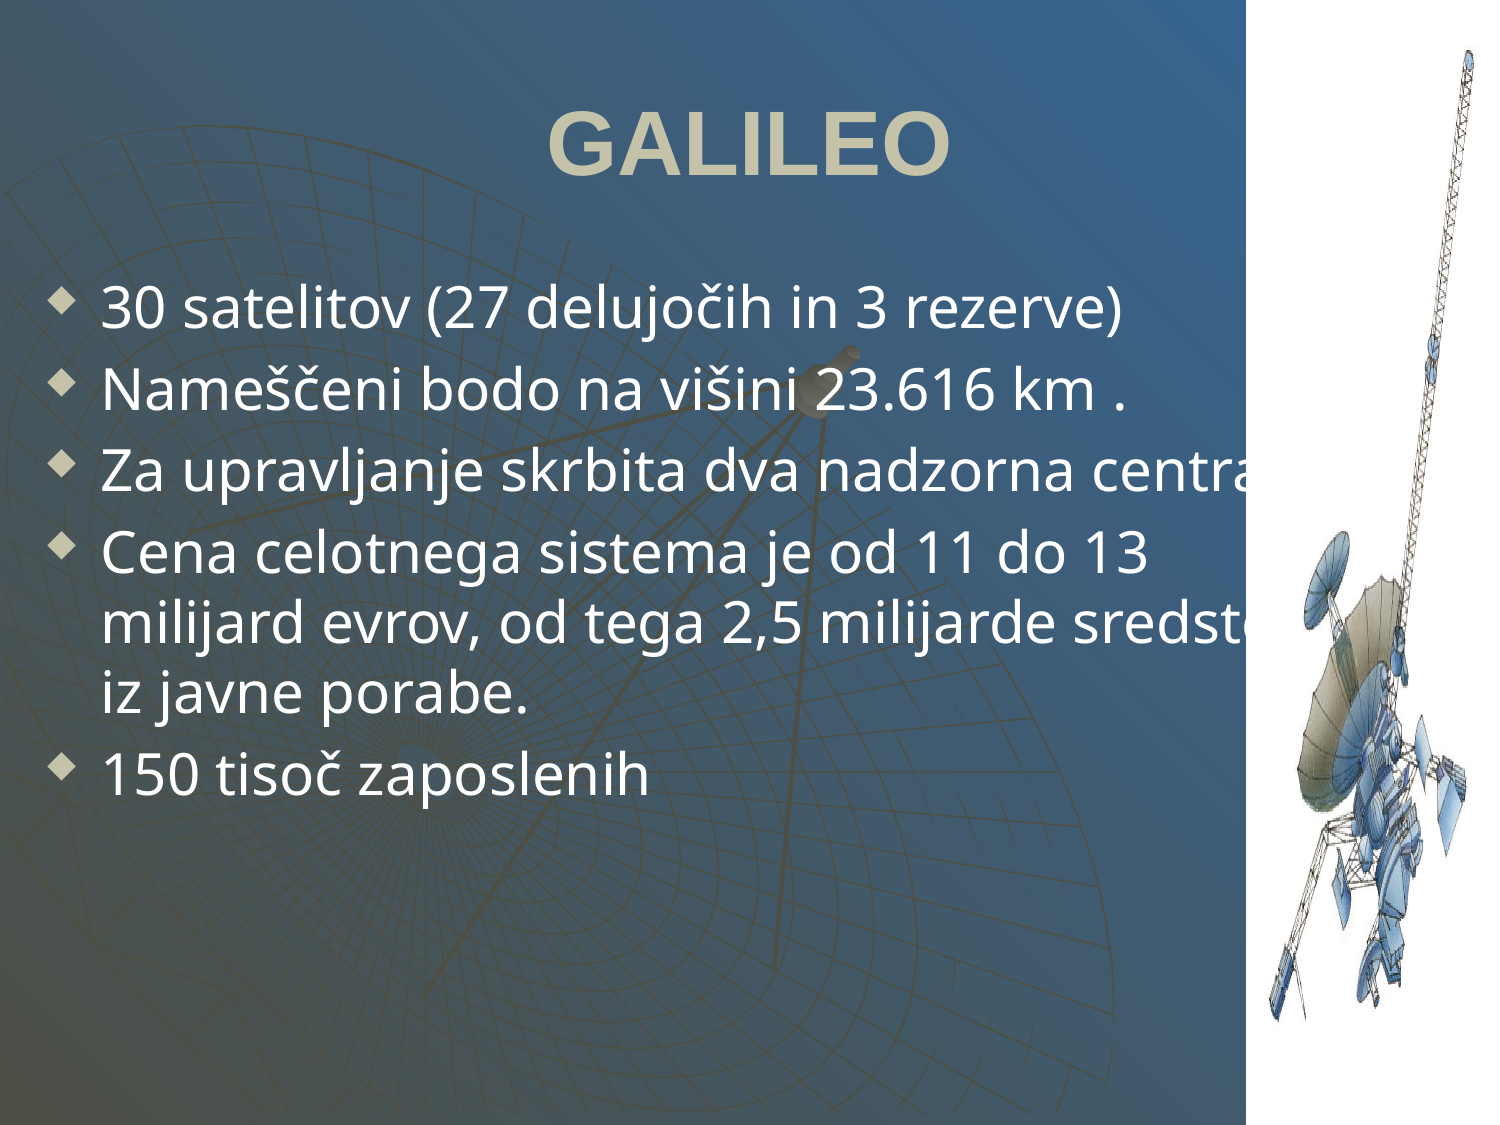

# GALILEO
30 satelitov (27 delujočih in 3 rezerve)
Nameščeni bodo na višini 23.616 km .
Za upravljanje skrbita dva nadzorna centra.
Cena celotnega sistema je od 11 do 13 milijard evrov, od tega 2,5 milijarde sredstev iz javne porabe.
150 tisoč zaposlenih